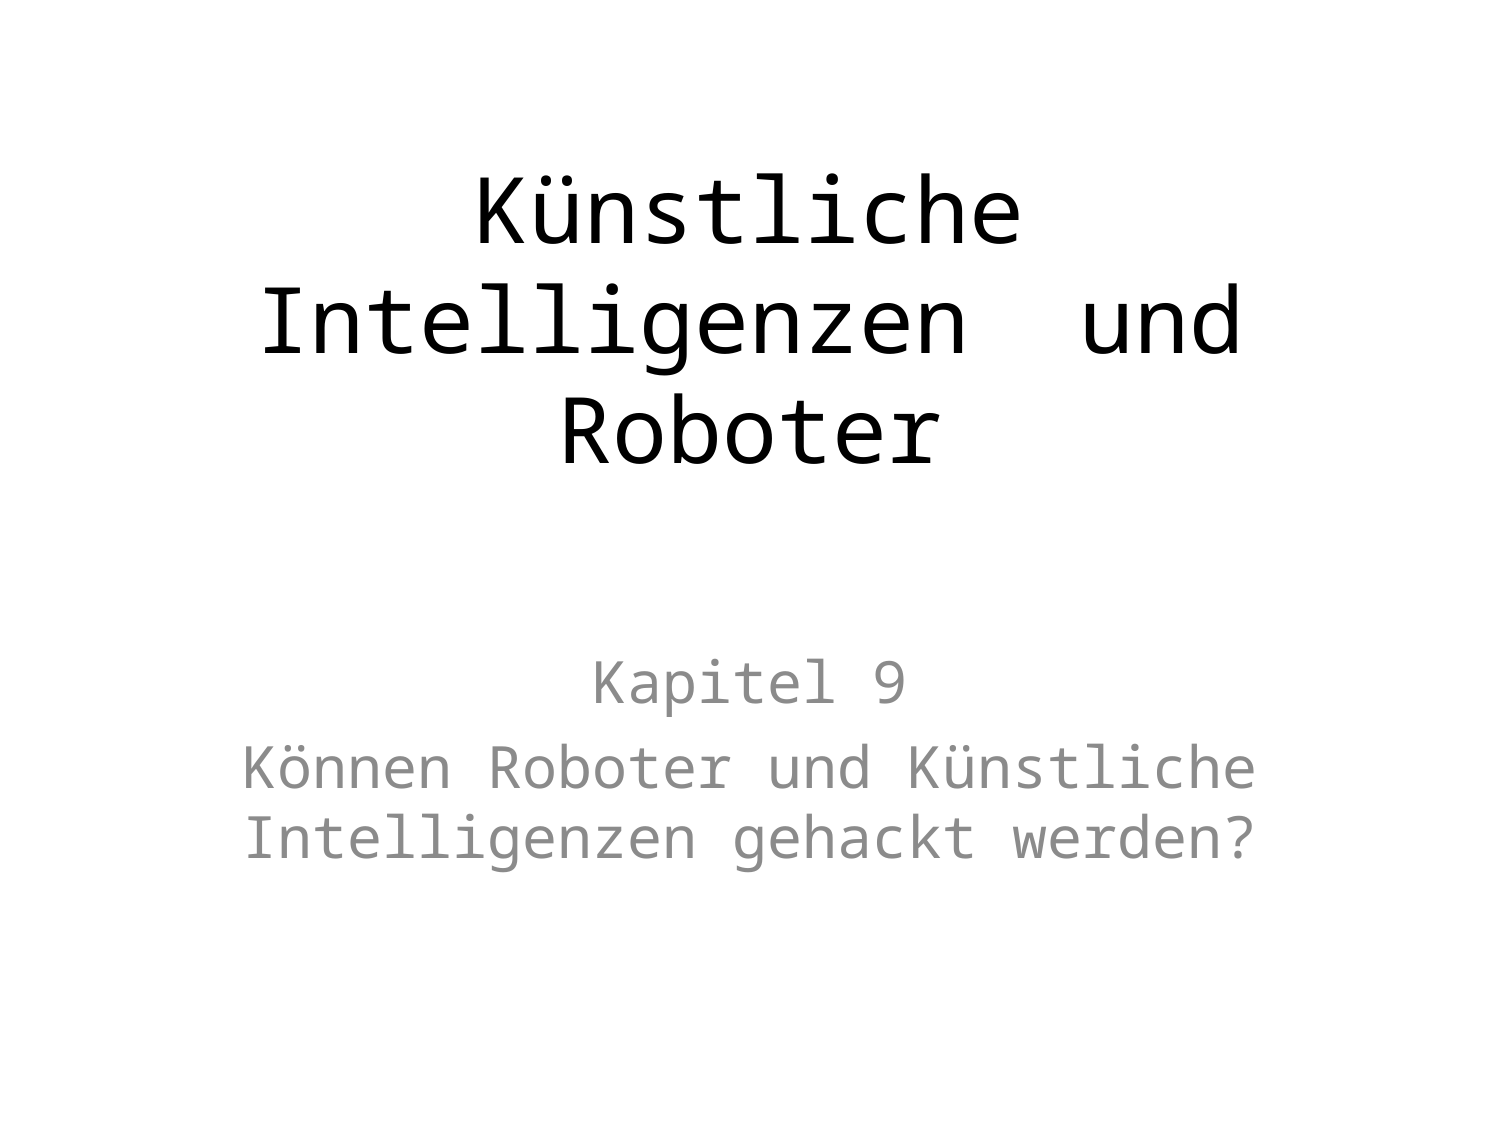

# Künstliche Intelligenzen und Roboter
Kapitel 9
Können Roboter und Künstliche Intelligenzen gehackt werden?